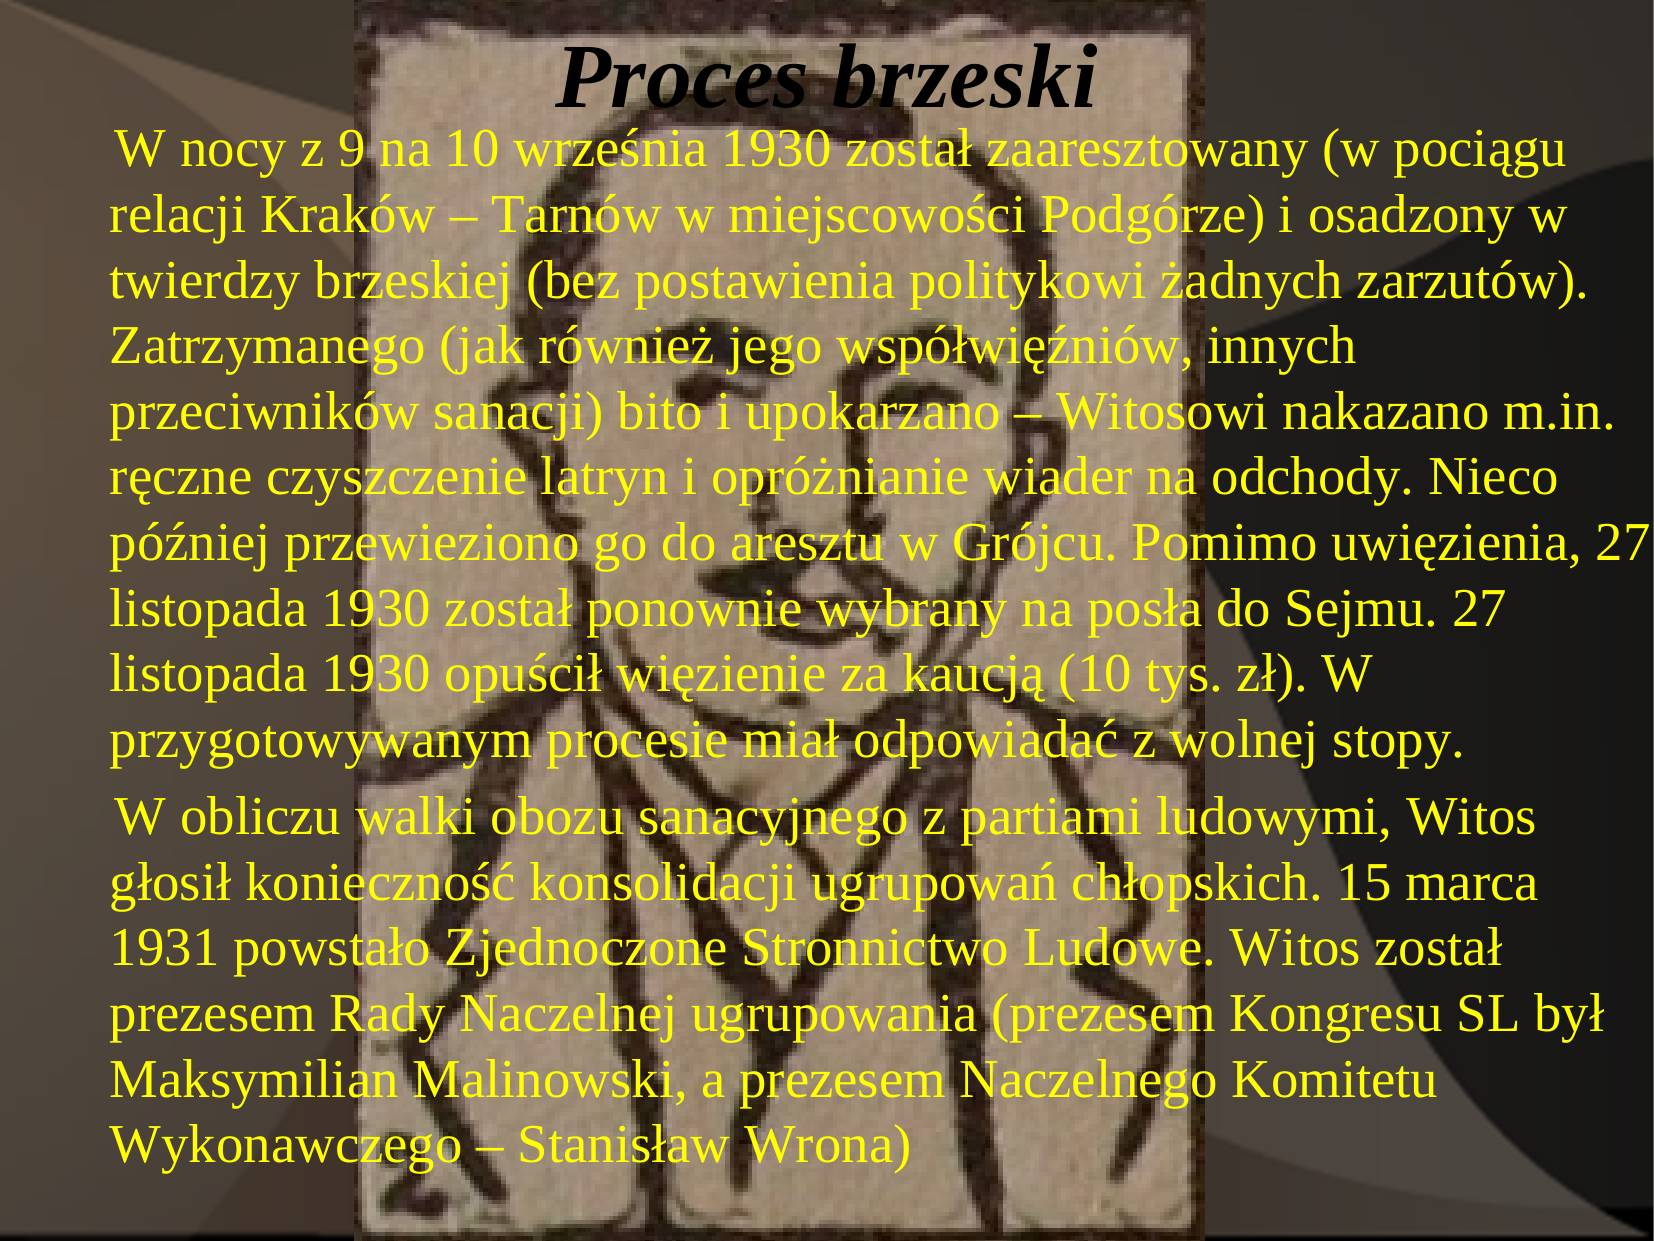

# Proces brzeski
 W nocy z 9 na 10 września 1930 został zaaresztowany (w pociągu relacji Kraków – Tarnów w miejscowości Podgórze) i osadzony w twierdzy brzeskiej (bez postawienia politykowi żadnych zarzutów). Zatrzymanego (jak również jego współwięźniów, innych przeciwników sanacji) bito i upokarzano – Witosowi nakazano m.in. ręczne czyszczenie latryn i opróżnianie wiader na odchody. Nieco później przewieziono go do aresztu w Grójcu. Pomimo uwięzienia, 27 listopada 1930 został ponownie wybrany na posła do Sejmu. 27 listopada 1930 opuścił więzienie za kaucją (10 tys. zł). W przygotowywanym procesie miał odpowiadać z wolnej stopy.
 W obliczu walki obozu sanacyjnego z partiami ludowymi, Witos głosił konieczność konsolidacji ugrupowań chłopskich. 15 marca 1931 powstało Zjednoczone Stronnictwo Ludowe. Witos został prezesem Rady Naczelnej ugrupowania (prezesem Kongresu SL był Maksymilian Malinowski, a prezesem Naczelnego Komitetu Wykonawczego – Stanisław Wrona)